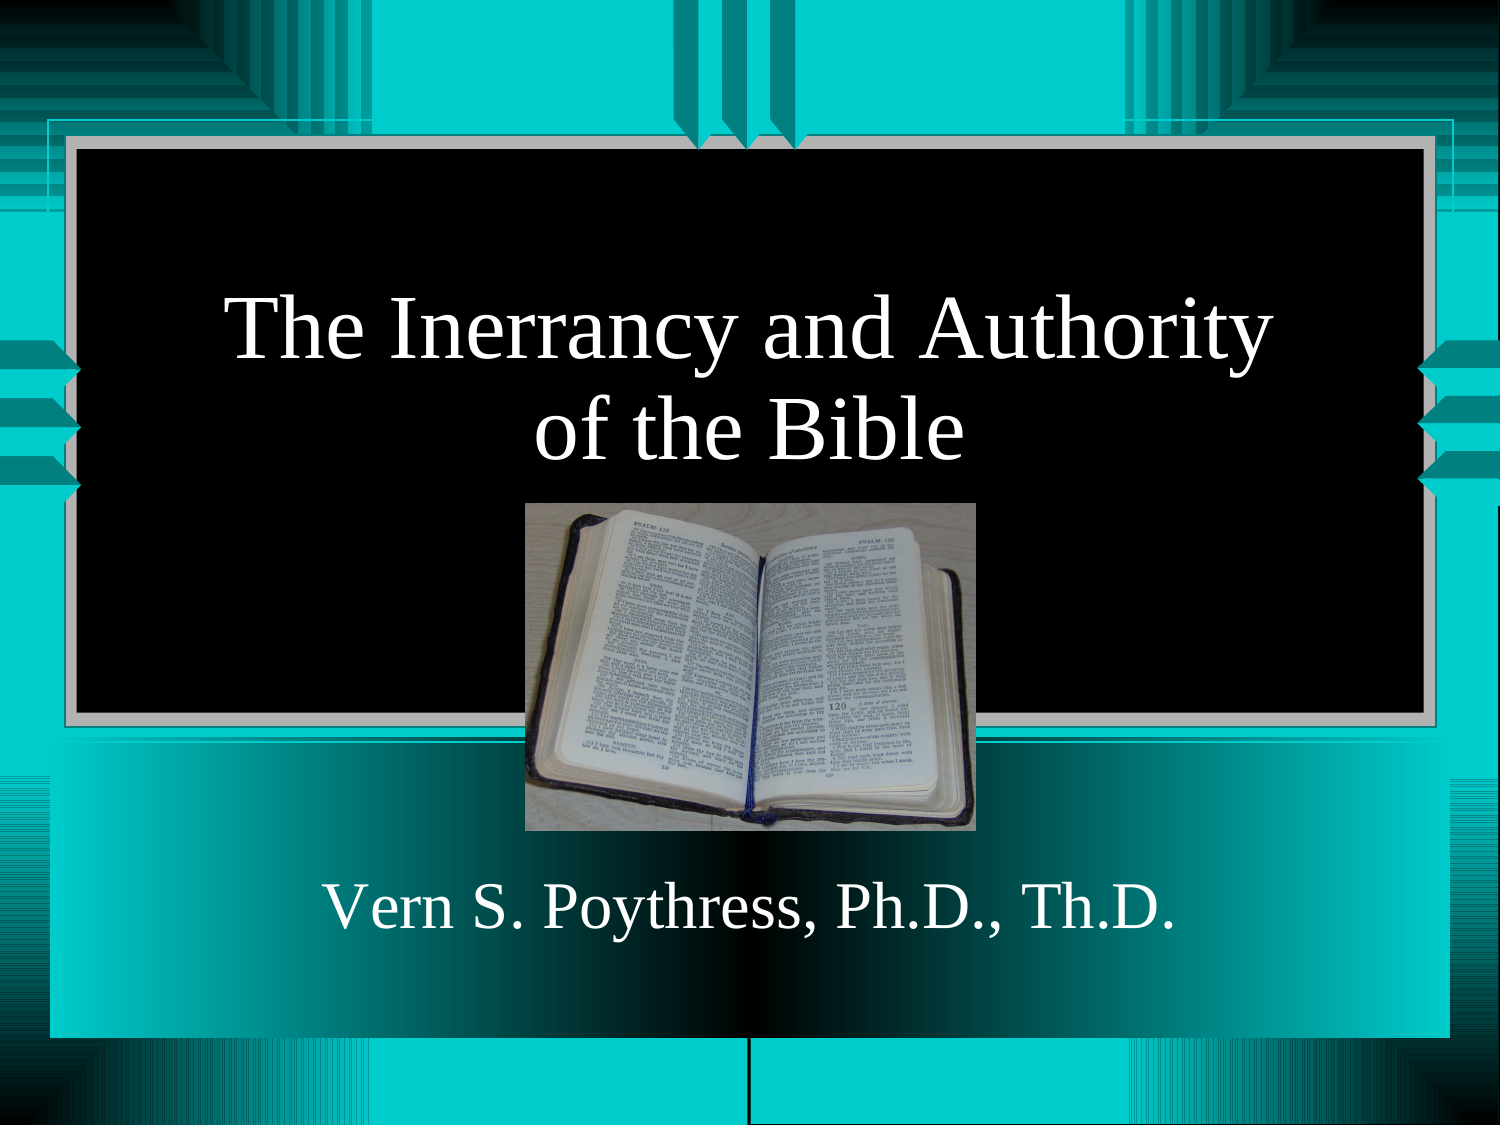

# The Inerrancy and Authority of the Bible
Vern S. Poythress, Ph.D., Th.D.